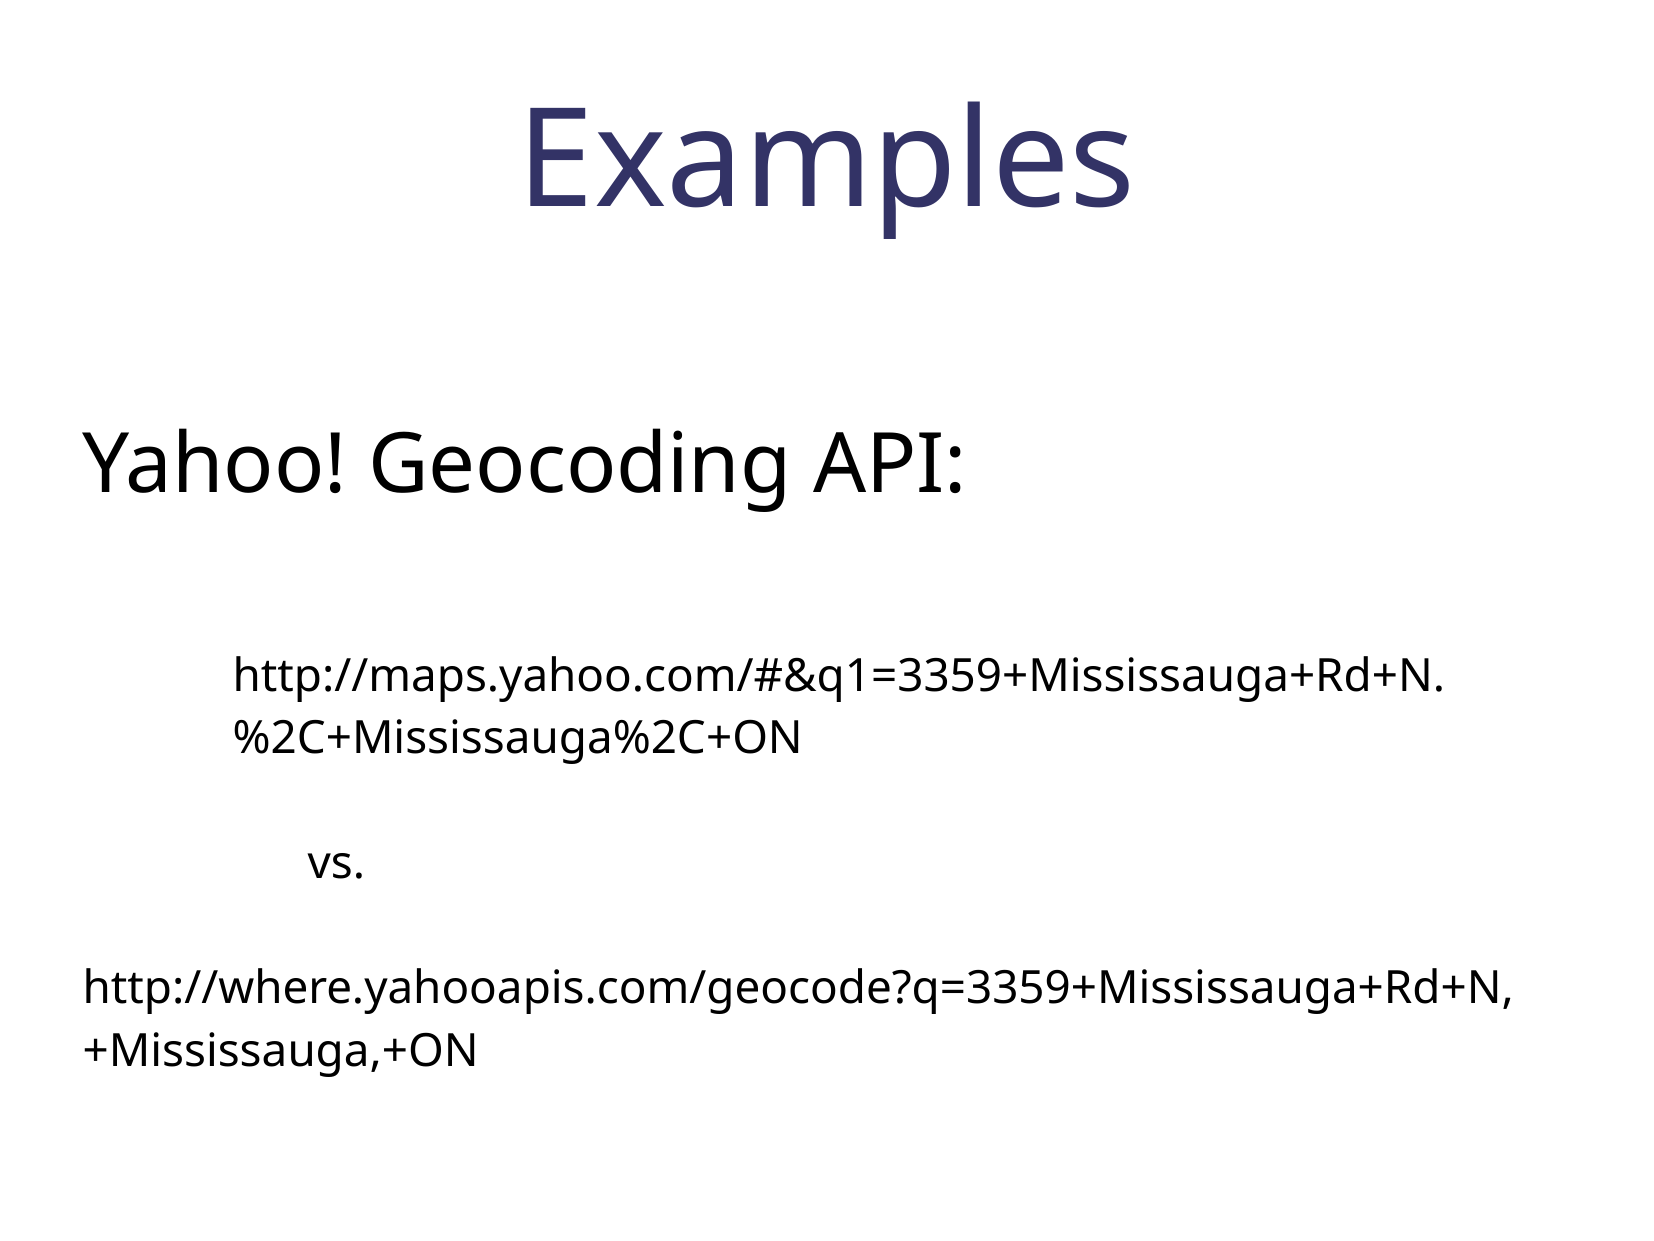

# Examples
Yahoo! Geocoding API:
		http://maps.yahoo.com/#&q1=3359+Mississauga+Rd+N.
		%2C+Mississauga%2C+ON
			vs.
http://where.yahooapis.com/geocode?q=3359+Mississauga+Rd+N,+Mississauga,+ON